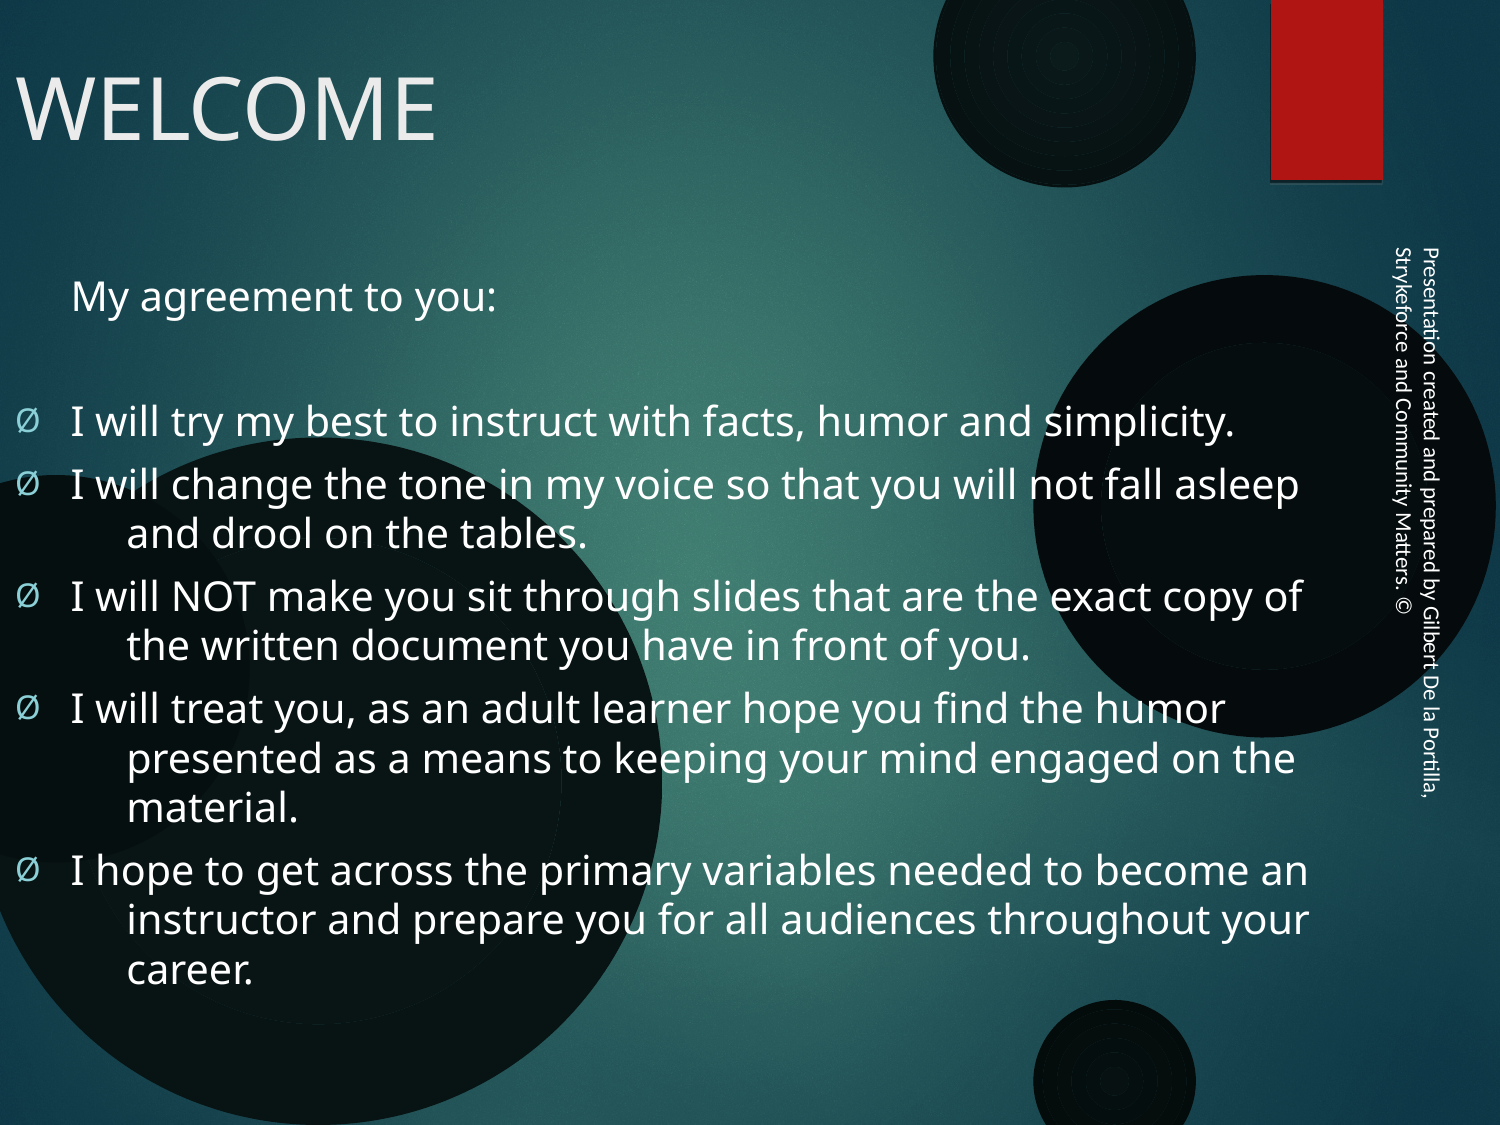

# WELCOME
My agreement to you:
I will try my best to instruct with facts, humor and simplicity.
I will change the tone in my voice so that you will not fall asleep and drool on the tables.
I will NOT make you sit through slides that are the exact copy of the written document you have in front of you.
I will treat you, as an adult learner hope you find the humor presented as a means to keeping your mind engaged on the material.
I hope to get across the primary variables needed to become an instructor and prepare you for all audiences throughout your career.
Presentation created and prepared by Gilbert De la Portilla, Strykeforce and Community Matters. ©